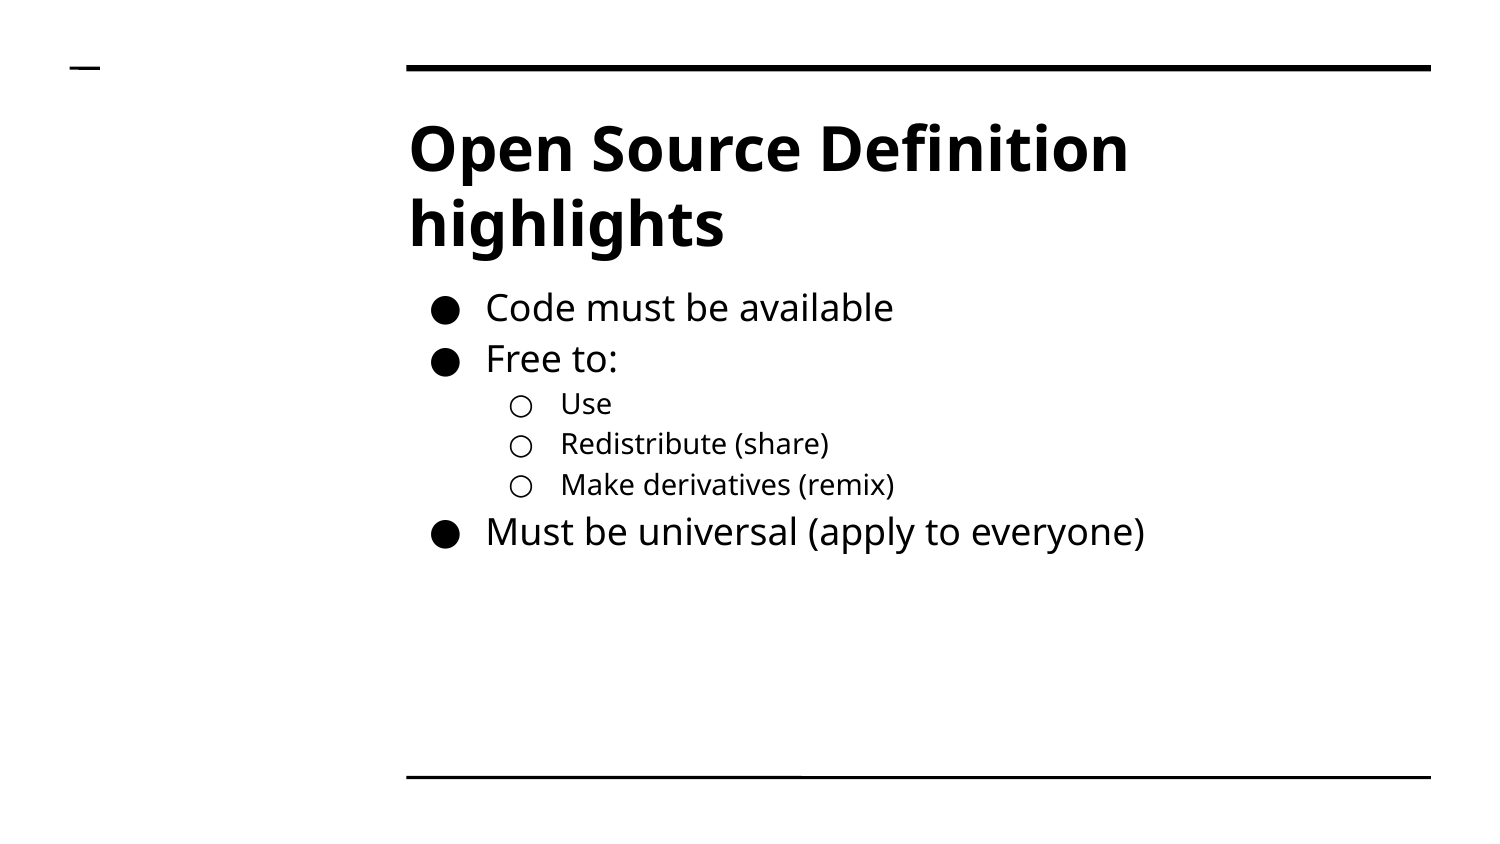

# Open Source Definition highlights
Code must be available
Free to:
Use
Redistribute (share)
Make derivatives (remix)
Must be universal (apply to everyone)